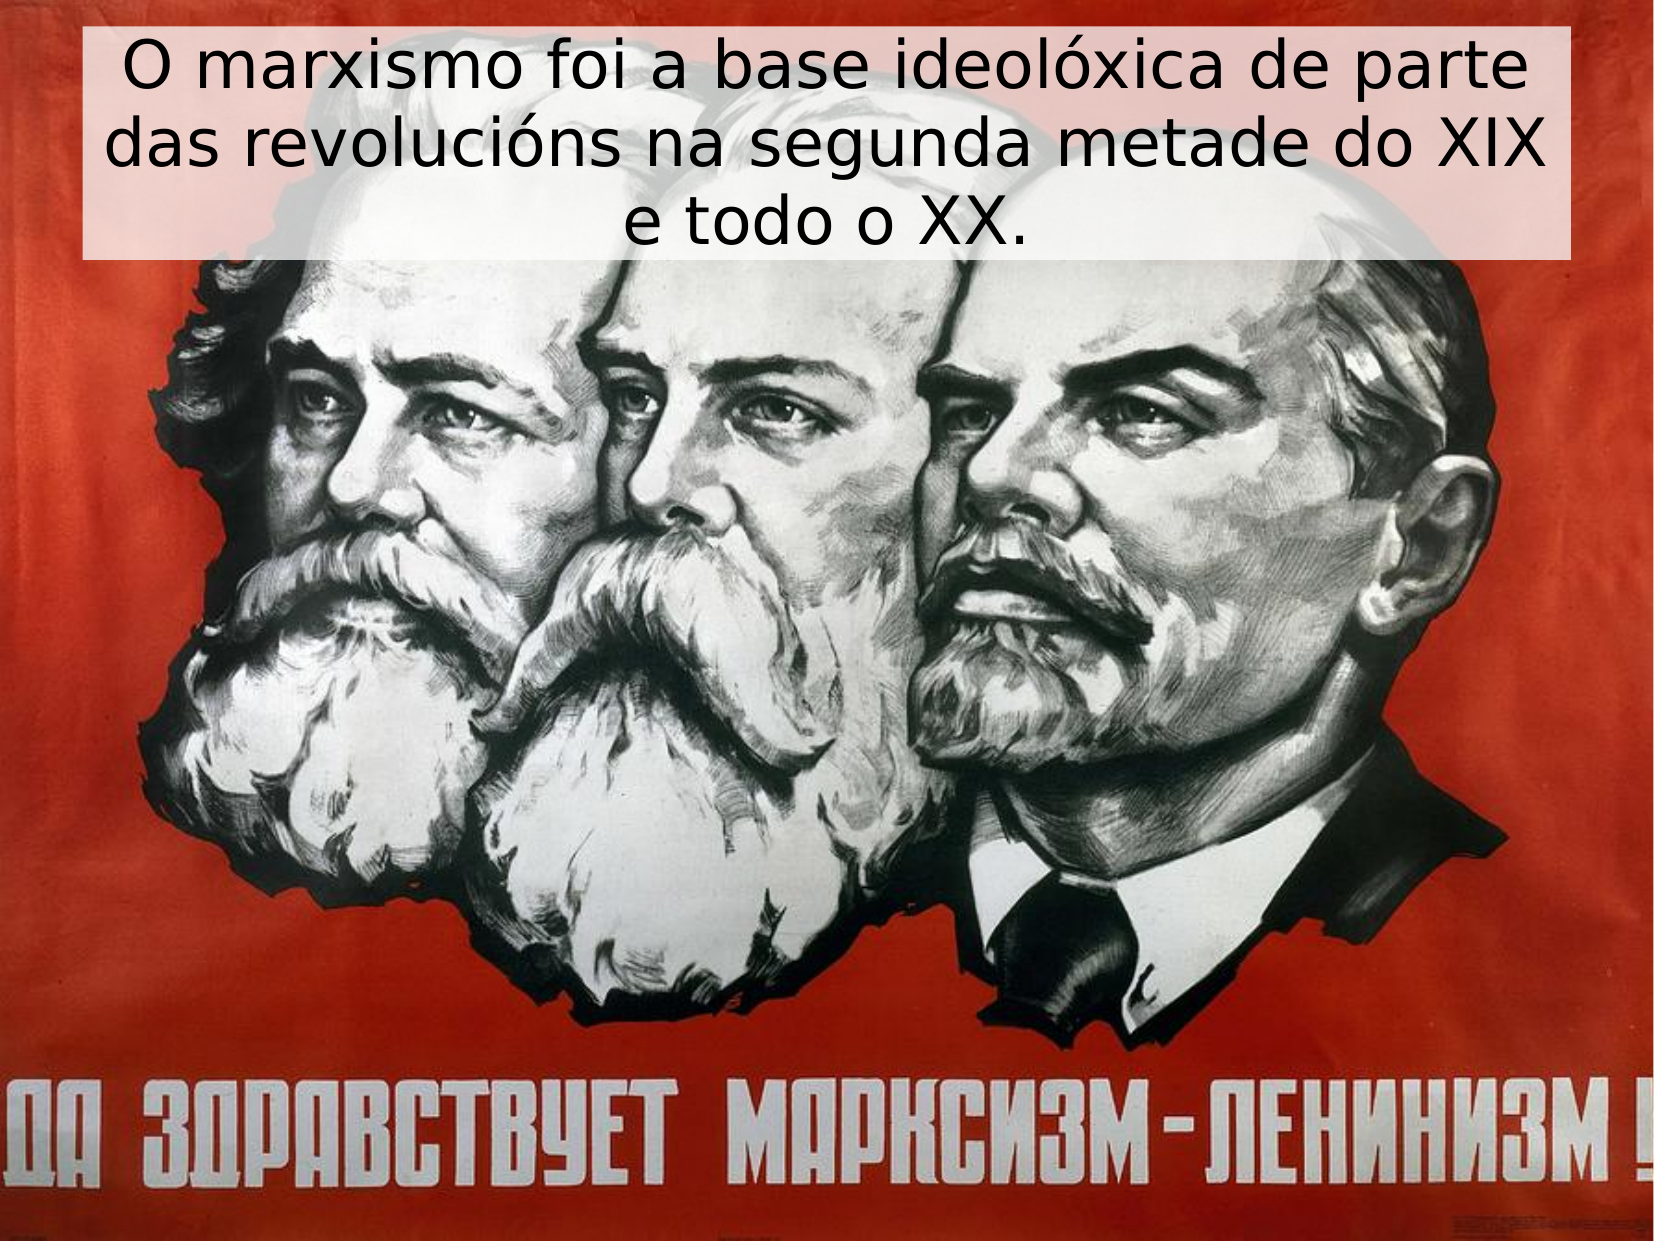

# O marxismo foi a base ideolóxica de parte das revolucións na segunda metade do XIX e todo o XX.